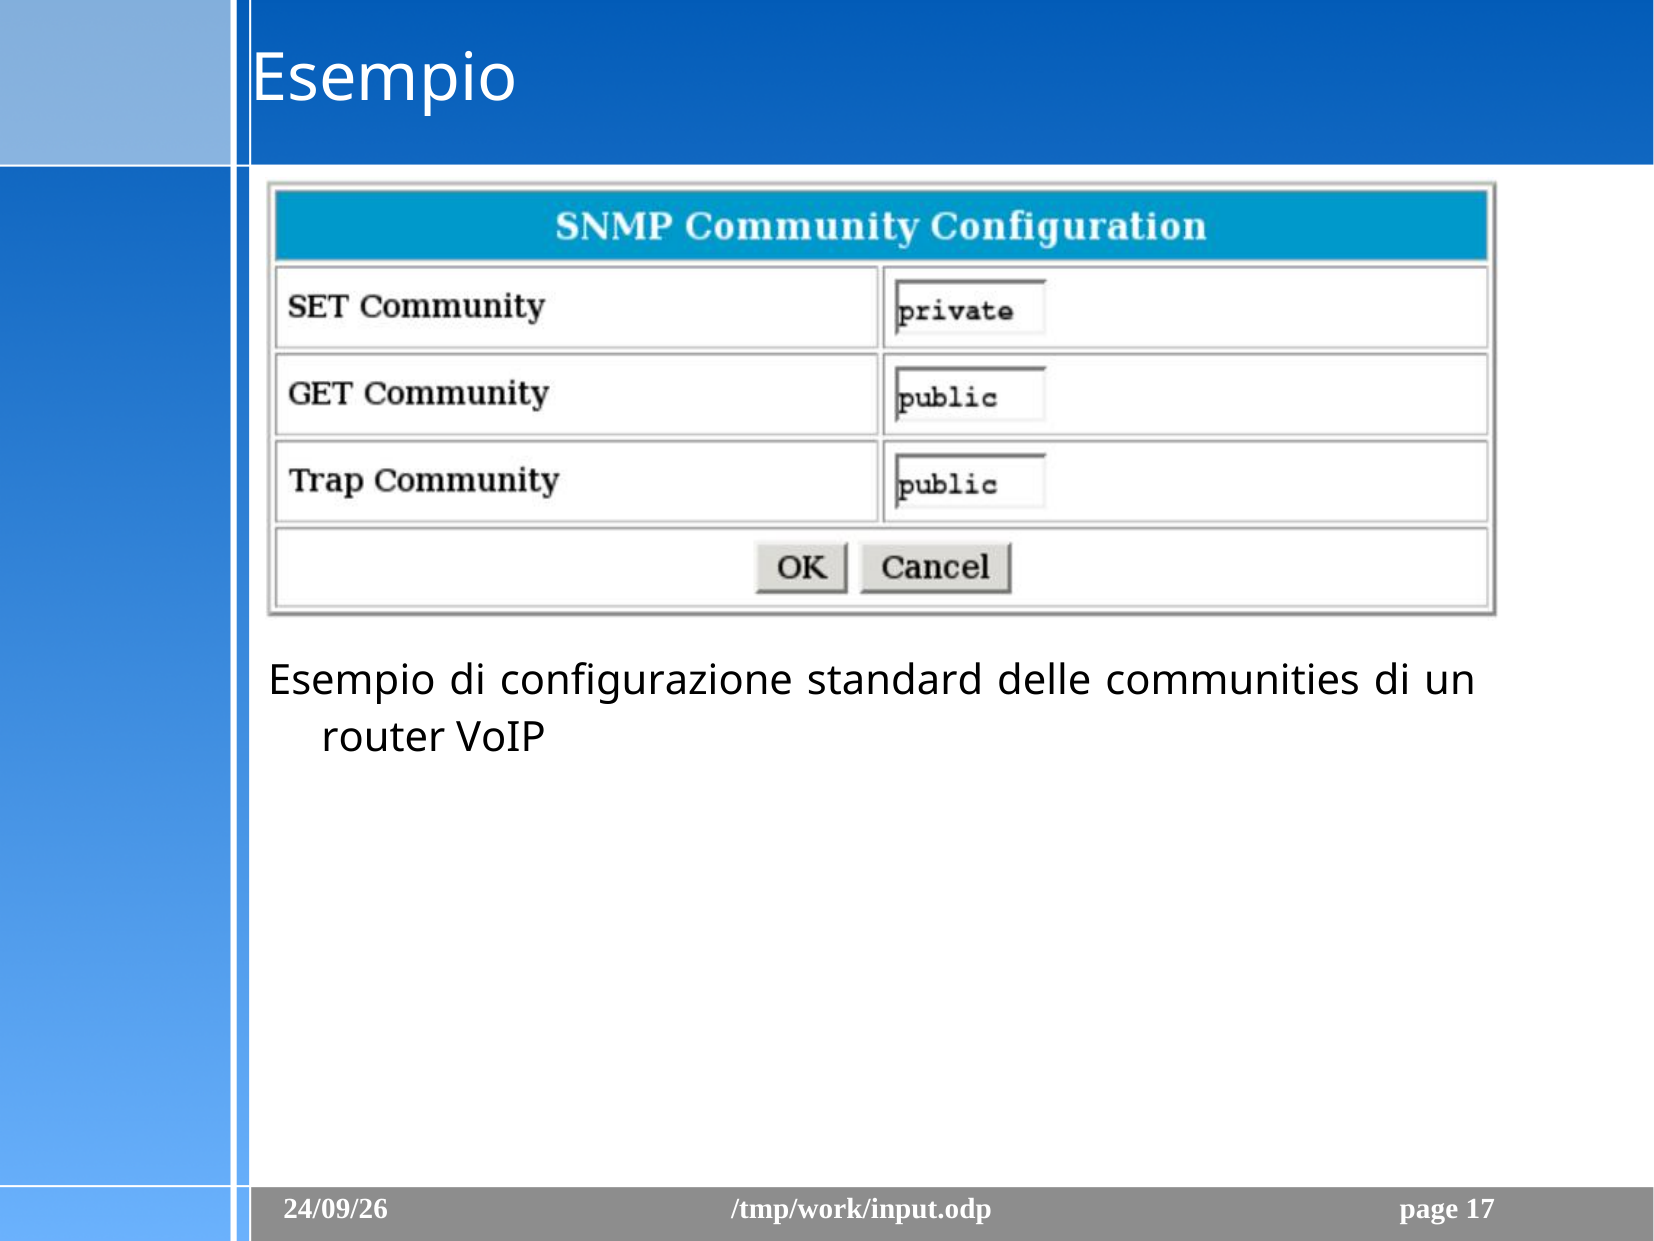

# Esempio
Esempio di configurazione standard delle communities di un router VoIP